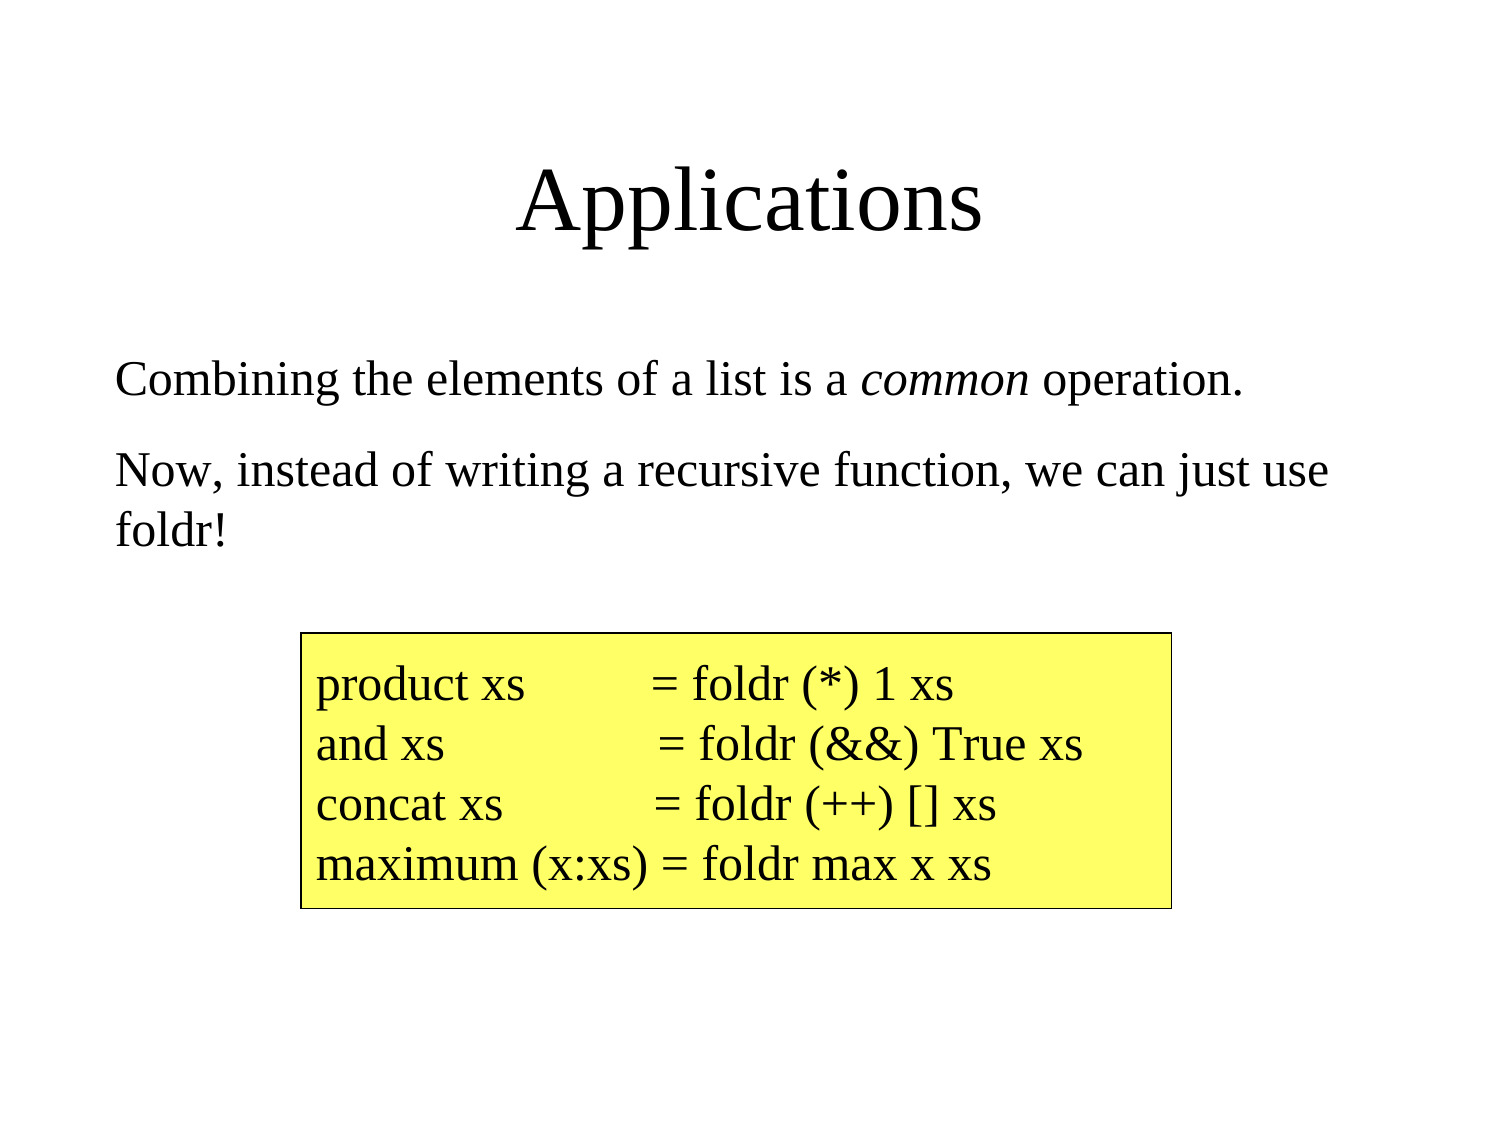

# Applications
Combining the elements of a list is a common operation.
Now, instead of writing a recursive function, we can just use foldr!
product xs = foldr (*) 1 xs
and xs = foldr (&&) True xs
concat xs = foldr (++) [] xs
maximum (x:xs) = foldr max x xs